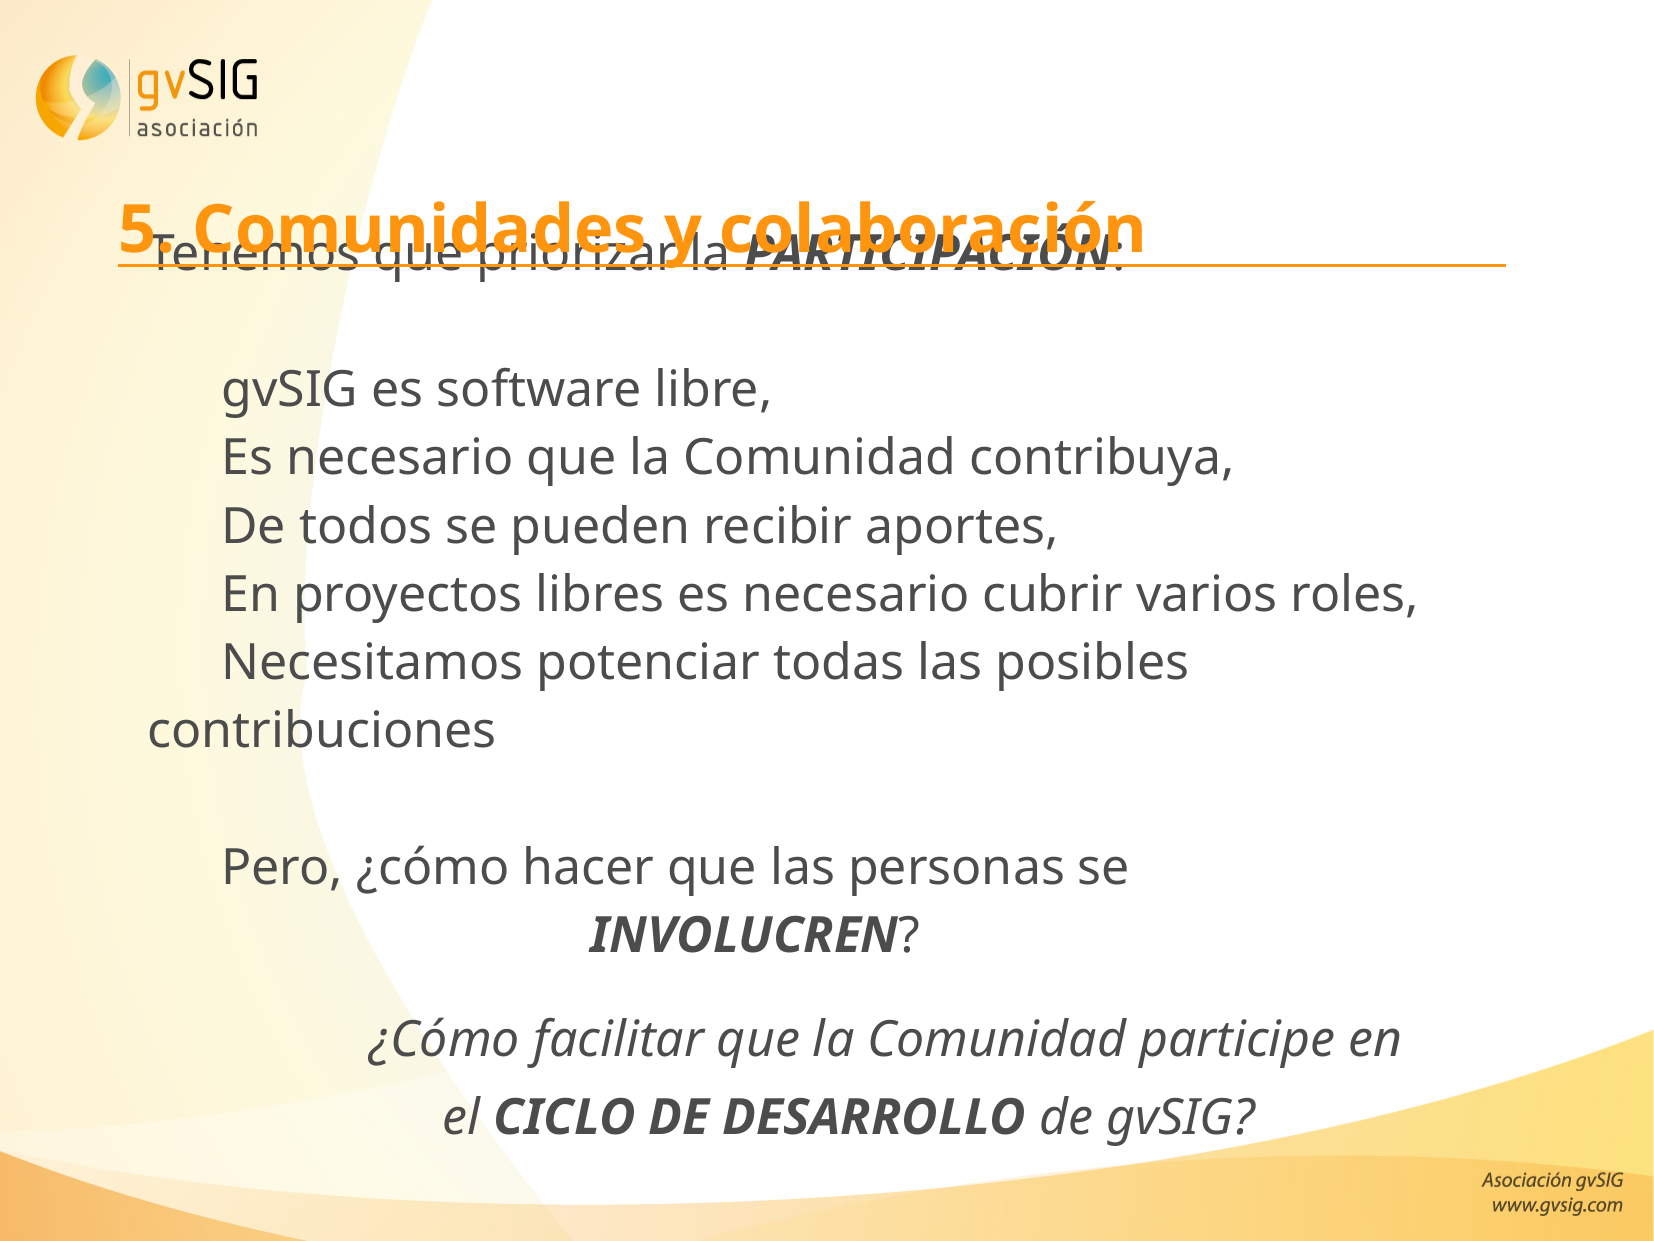

5. Comunidades y colaboración
# Tenemos que priorizar la PARTICIPACIÓN: gvSIG es software libre, Es necesario que la Comunidad contribuya, De todos se pueden recibir aportes, En proyectos libres es necesario cubrir varios roles, Necesitamos potenciar todas las posibles 					contribuciones Pero, ¿cómo hacer que las personas se 												INVOLUCREN? ¿Cómo facilitar que la Comunidad participe en 						el CICLO DE DESARROLLO de gvSIG?